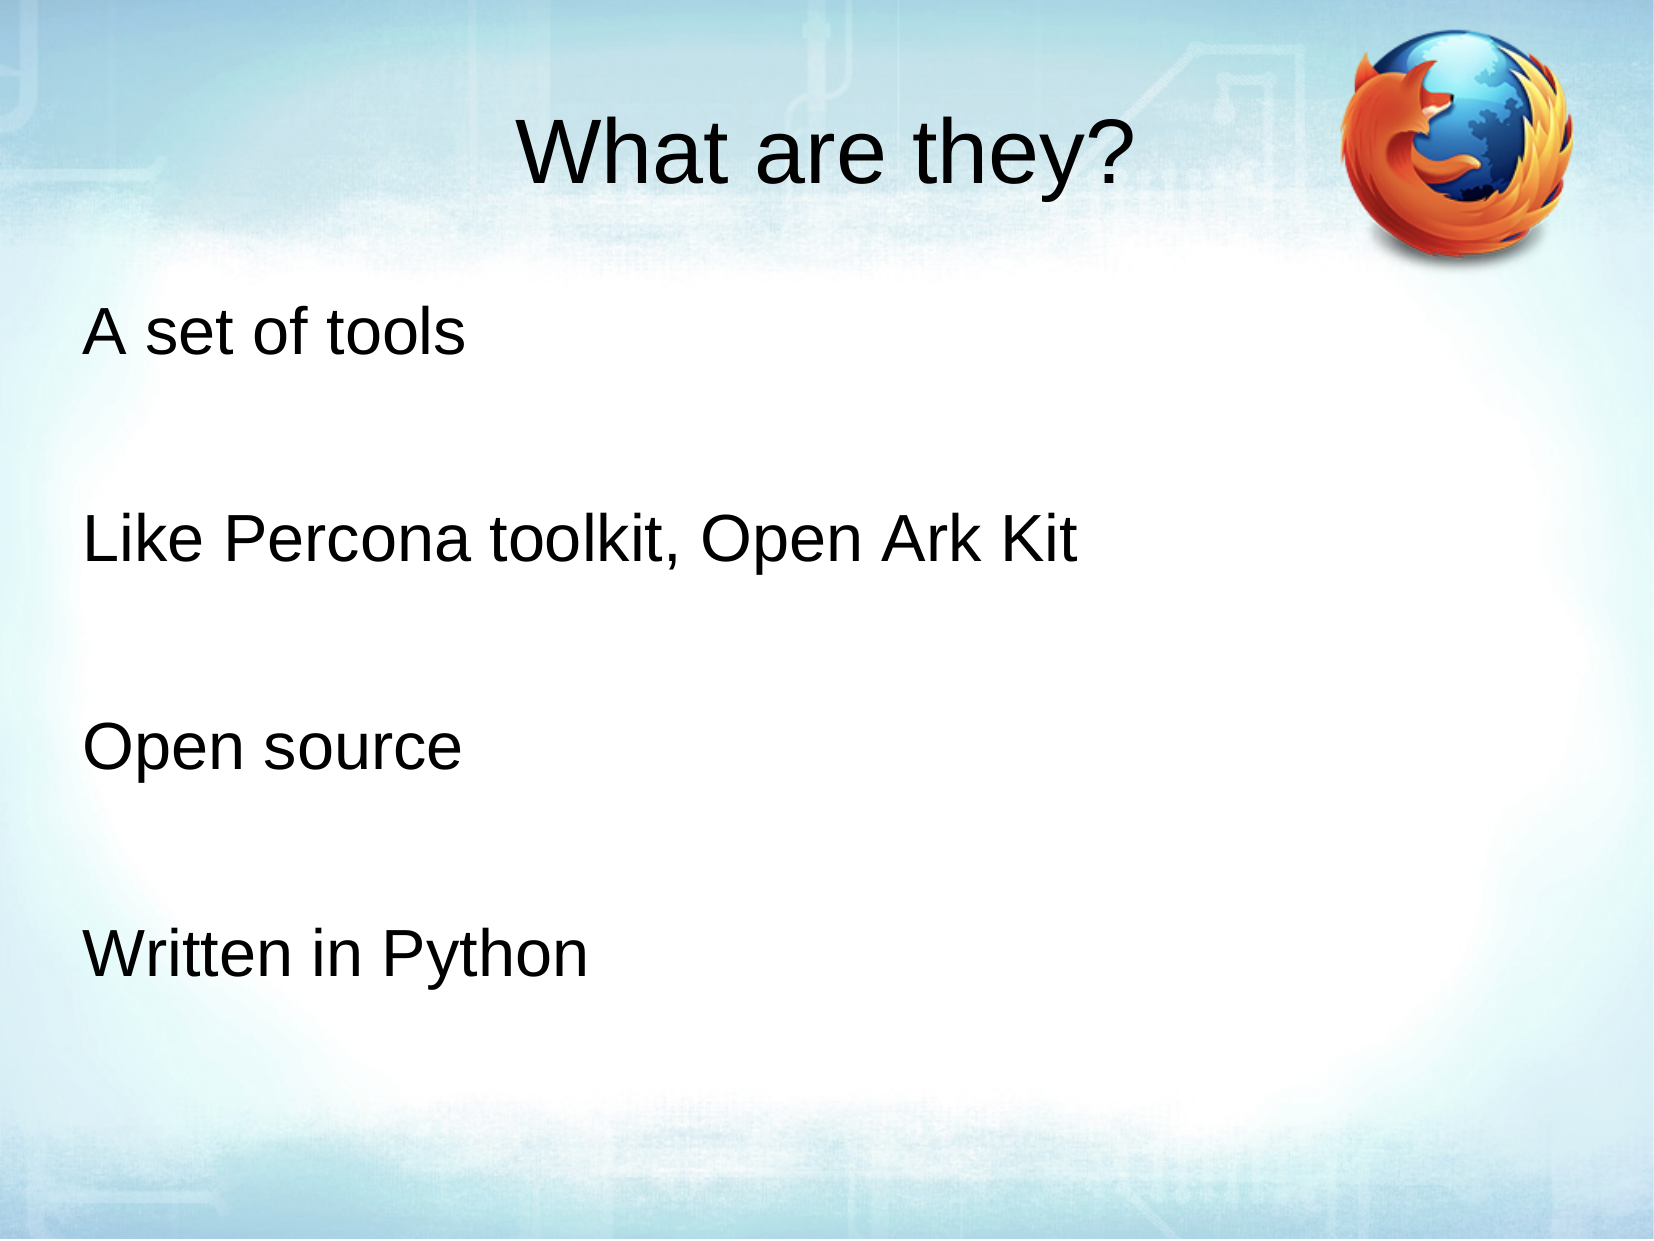

# What are they?
A set of tools
Like Percona toolkit, Open Ark Kit
Open source
Written in Python